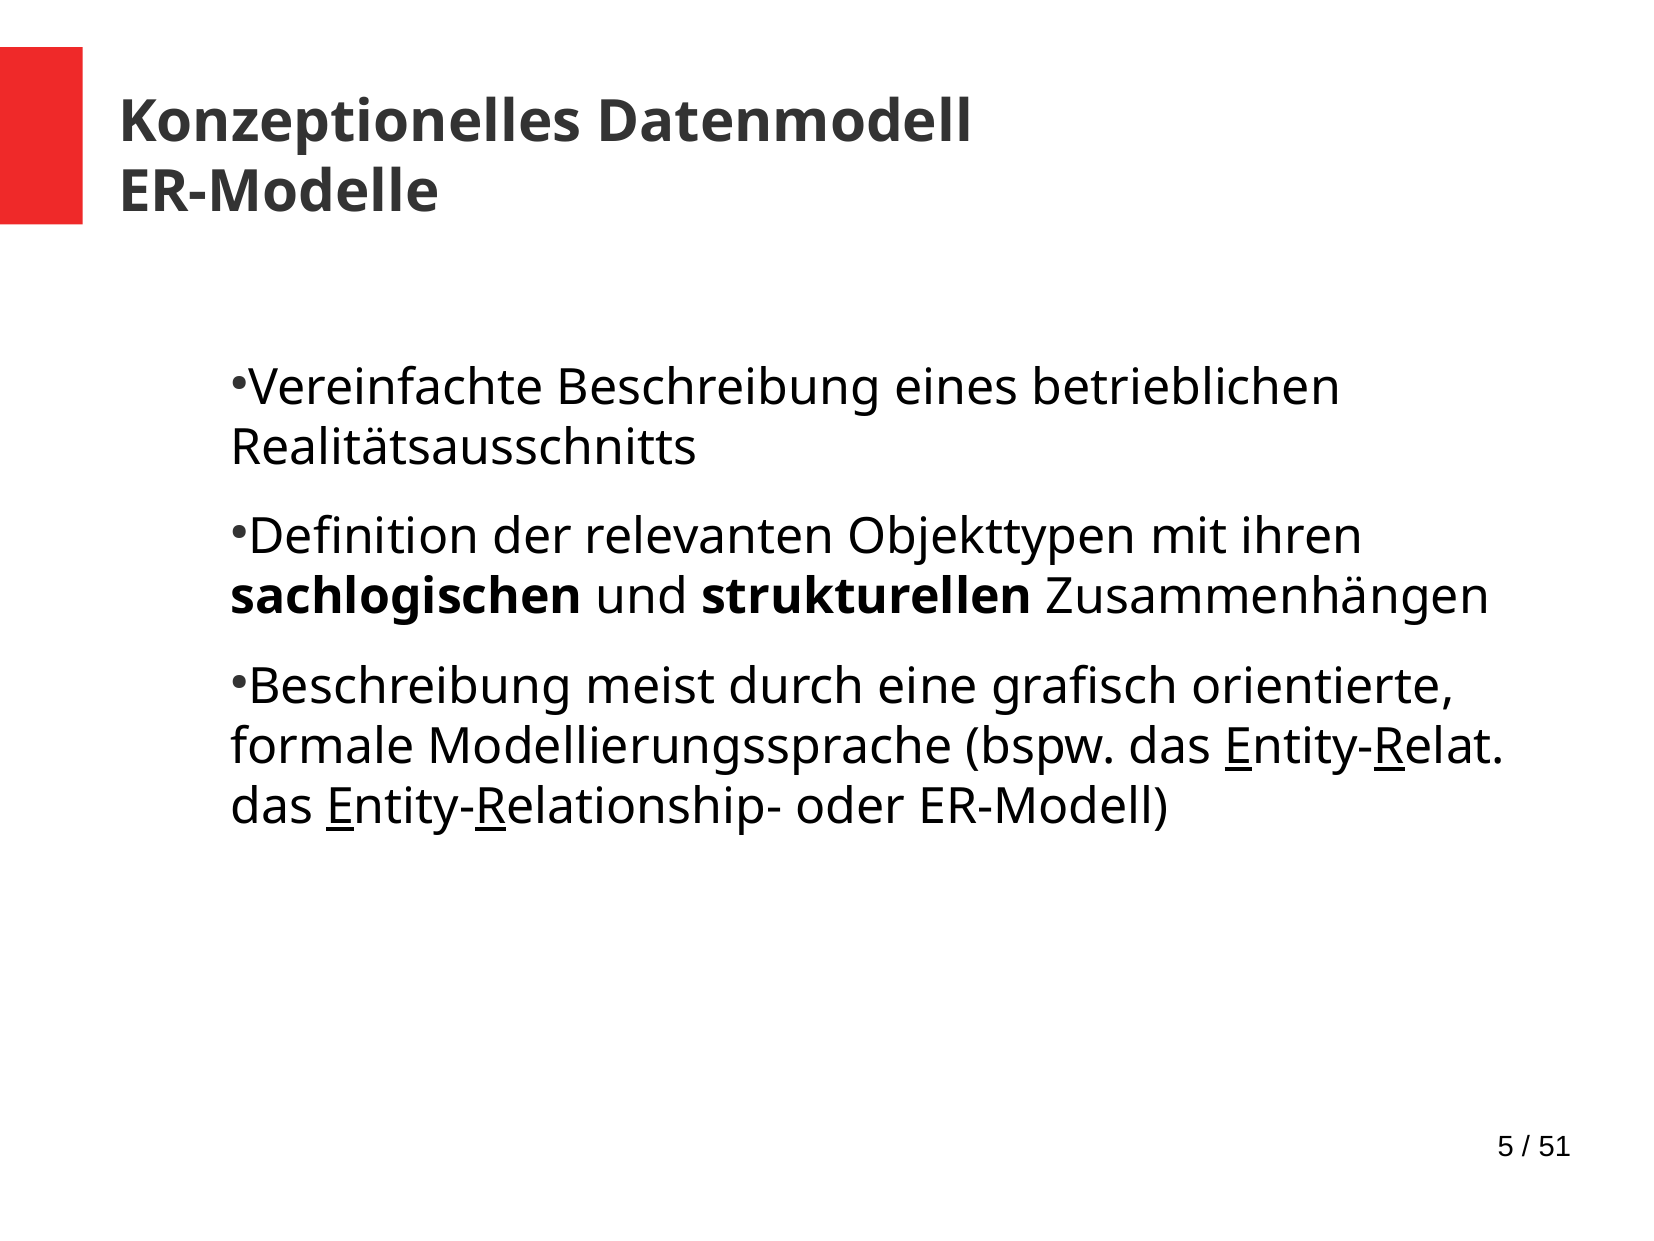

# Konzeptionelles Datenmodell ER-Modelle
Vereinfachte Beschreibung eines betrieblichen Realitätsausschnitts
Definition der relevanten Objekttypen mit ihren sachlogischen und strukturellen Zusammenhängen
Beschreibung meist durch eine grafisch orientierte, formale Modellierungssprache (bspw. das Entity-Relat. das Entity-Relationship- oder ER-Modell)
5